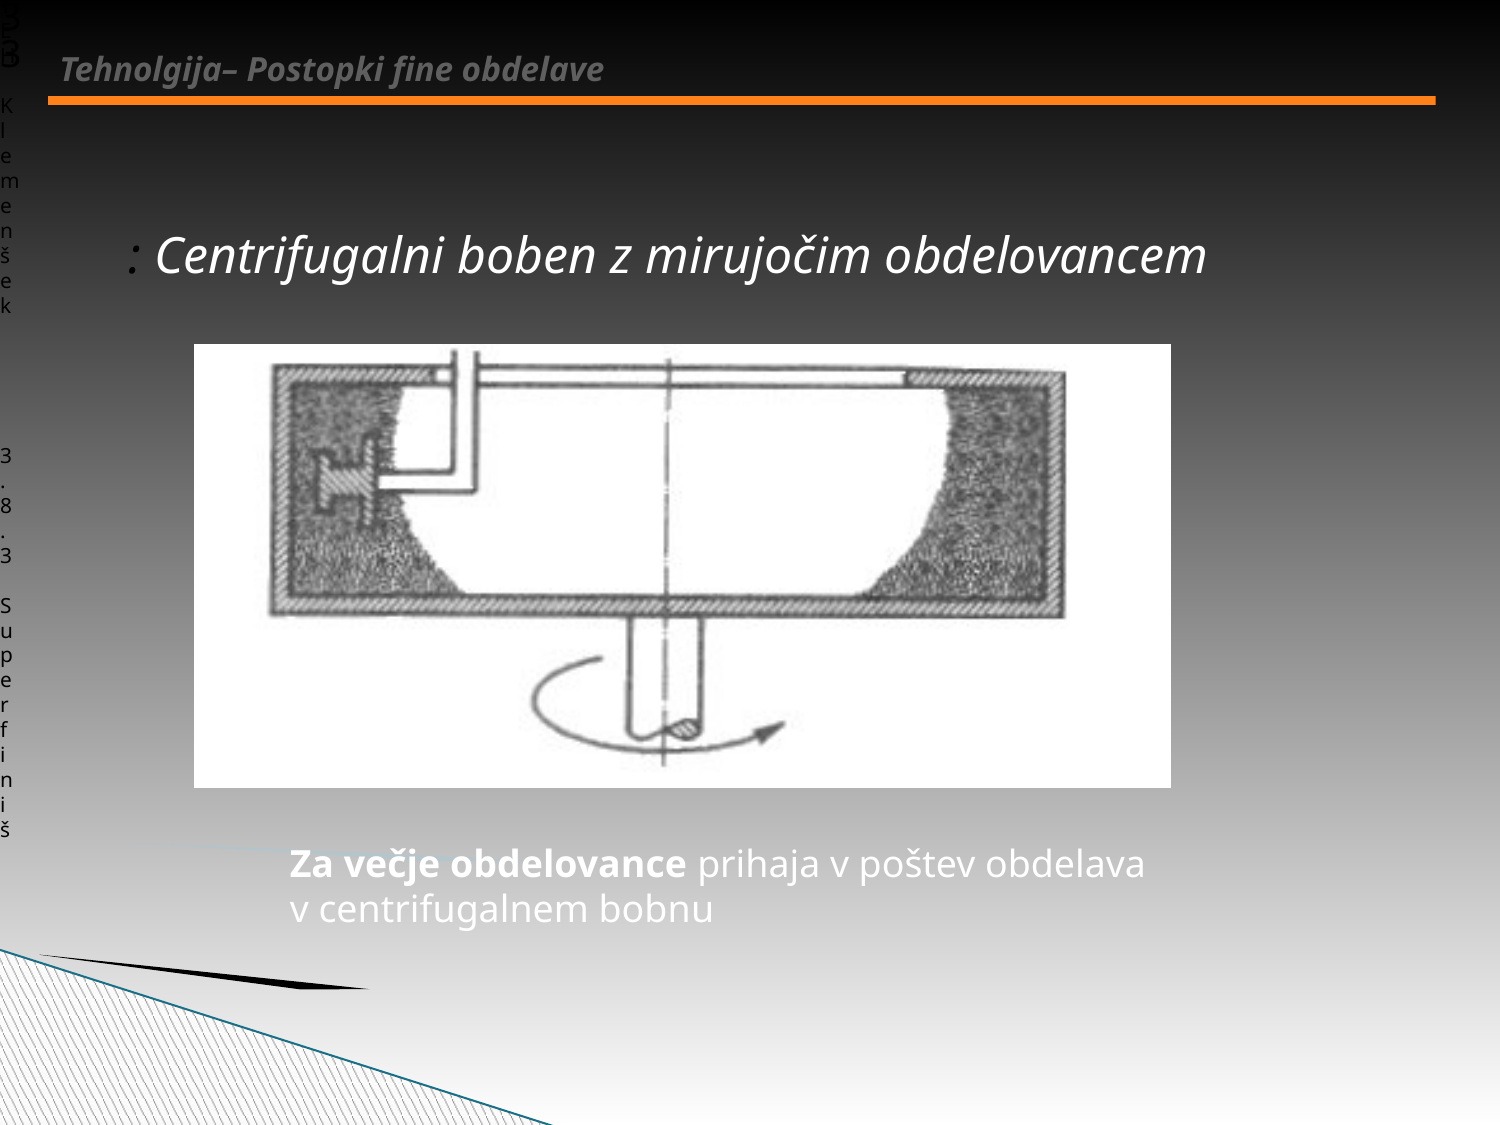

TEH Klemenšek 3.8.3 Superfiniš
: Centrifugalni boben z mirujočim obdelovancem
Za večje obdelovance prihaja v poštev obdelava v centrifugalnem bob­nu